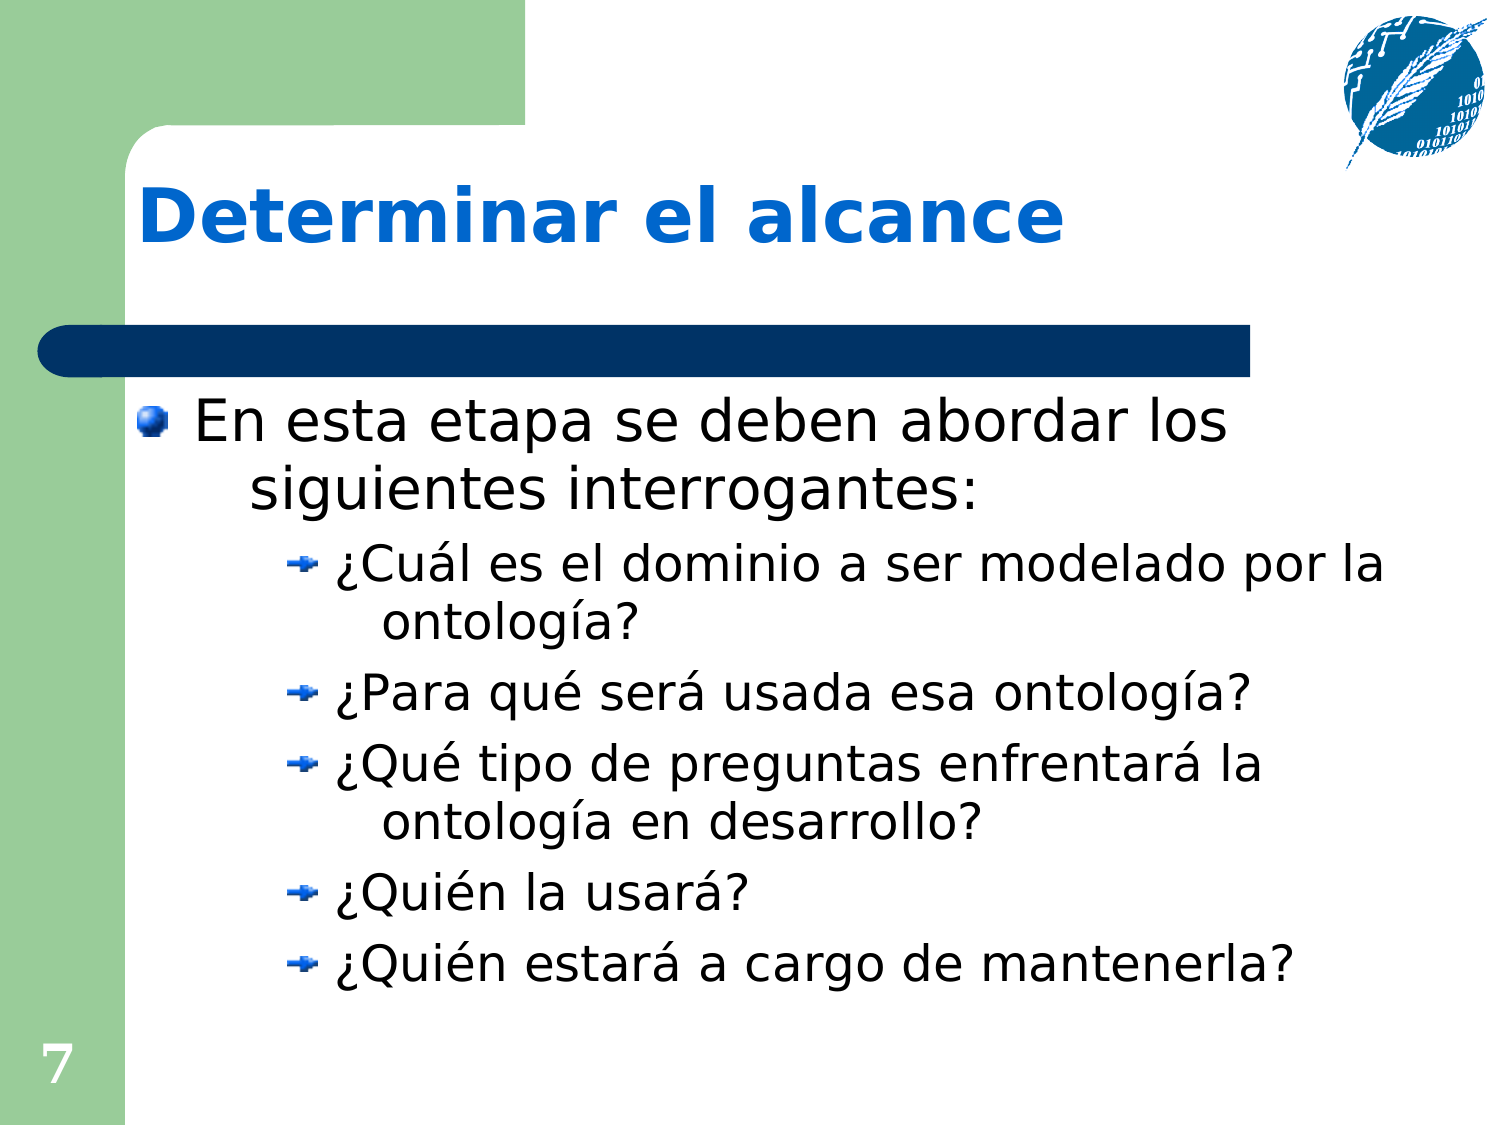

# Determinar el alcance
En esta etapa se deben abordar los siguientes interrogantes:
¿Cuál es el dominio a ser modelado por la ontología?
¿Para qué será usada esa ontología?
¿Qué tipo de preguntas enfrentará la ontología en desarrollo?
¿Quién la usará?
¿Quién estará a cargo de mantenerla?
7